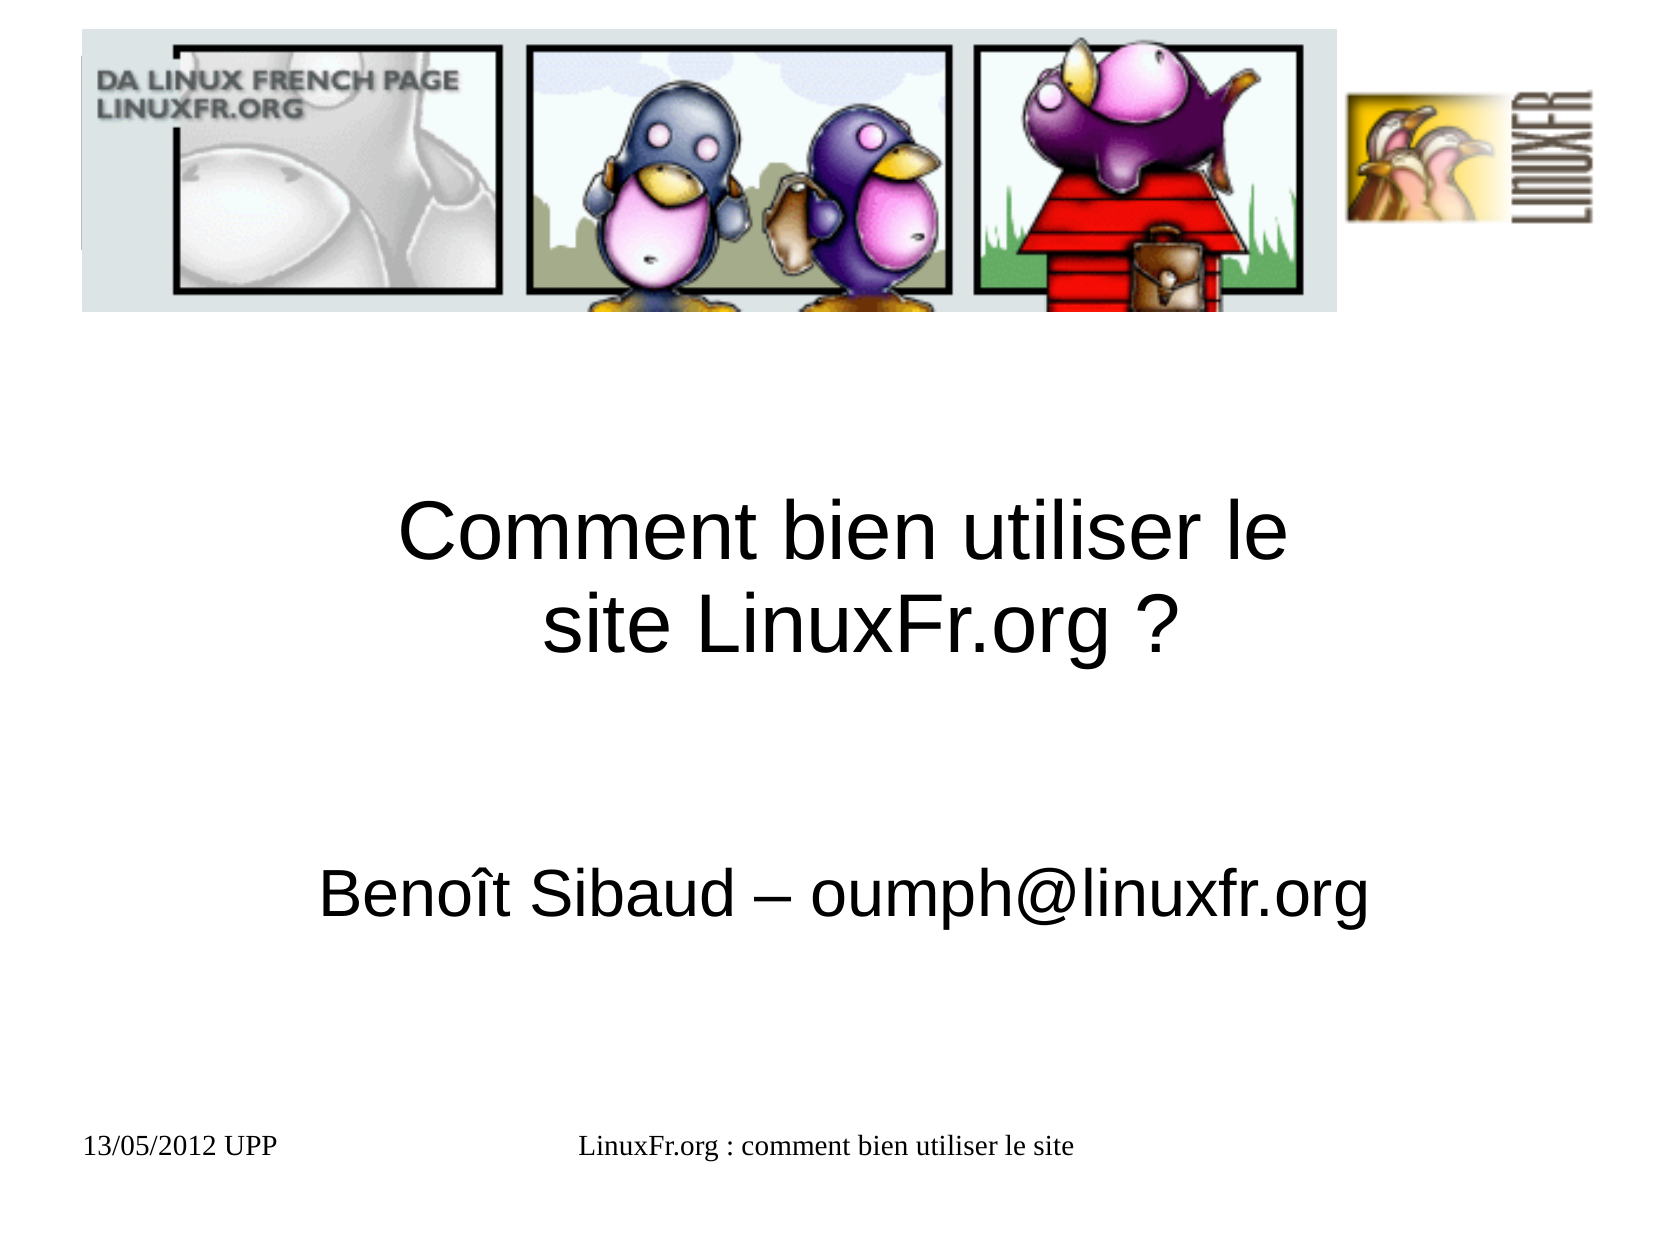

# LinuxFr.org
Comment bien utiliser le site LinuxFr.org ?
Benoît Sibaud – oumph@linuxfr.org